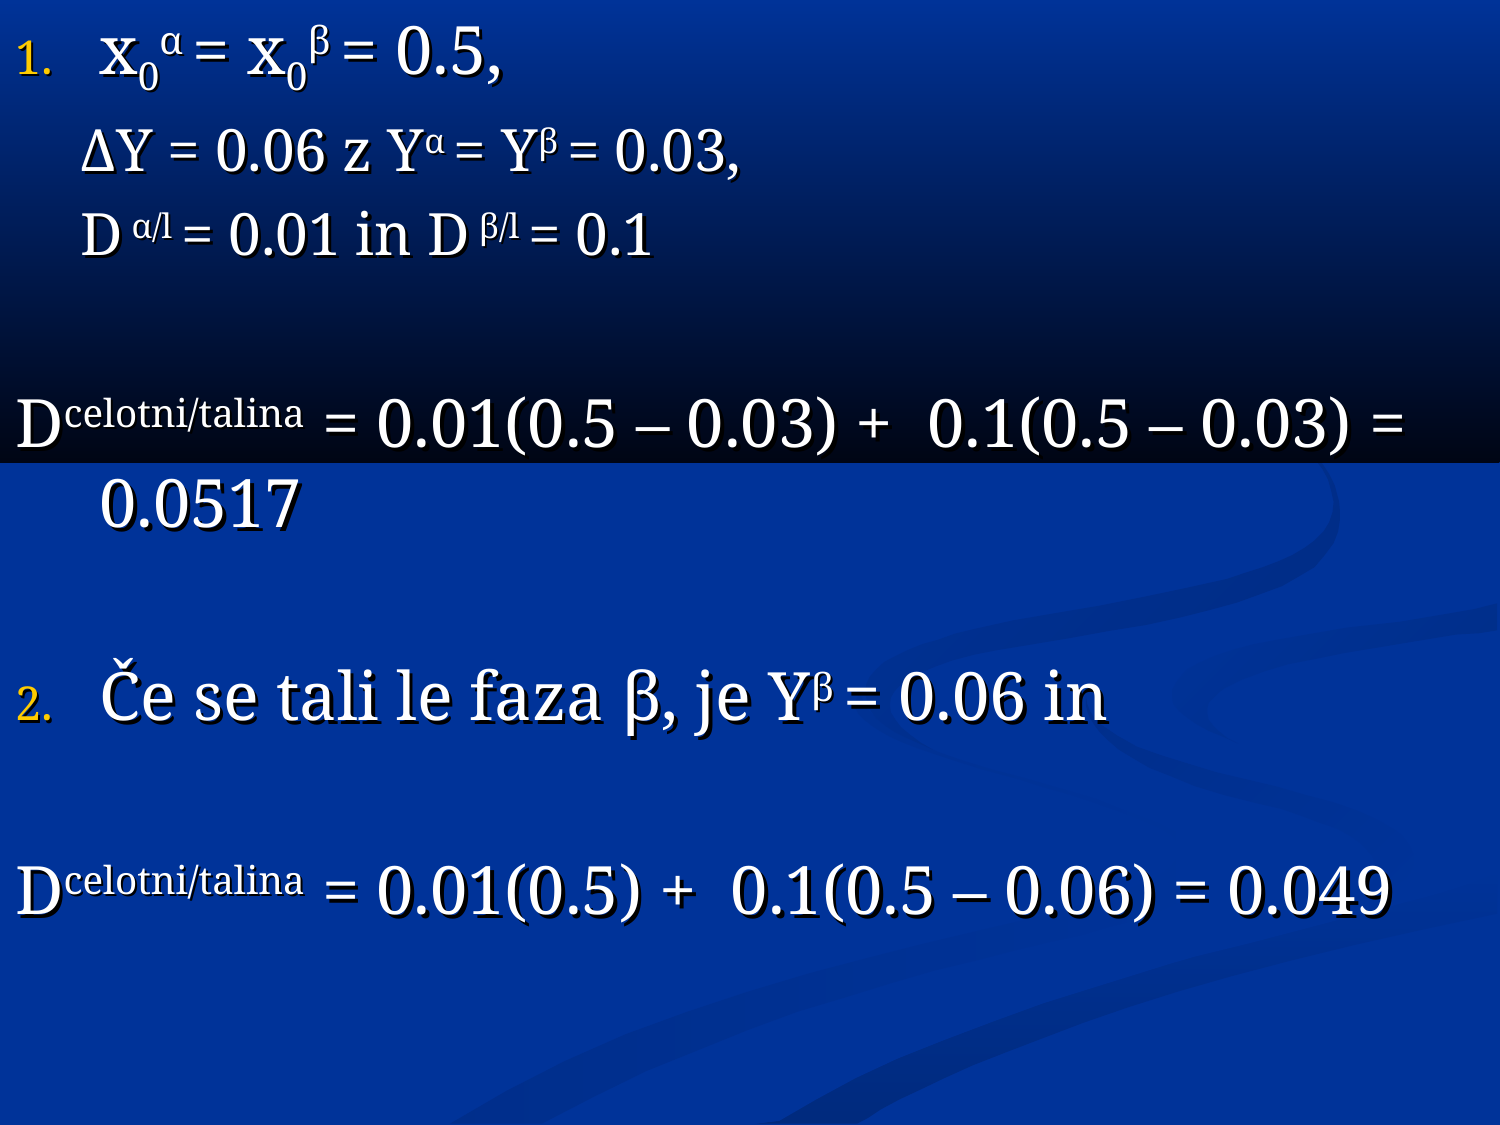

# x0α = x0β = 0.5,
ΔY = 0.06 z Yα = Yβ = 0.03,
D α/l = 0.01 in D β/l = 0.1
Dcelotni/talina = 0.01(0.5 – 0.03) + 0.1(0.5 – 0.03) = 0.0517
Če se tali le faza β, je Yβ = 0.06 in
Dcelotni/talina = 0.01(0.5) + 0.1(0.5 – 0.06) = 0.049